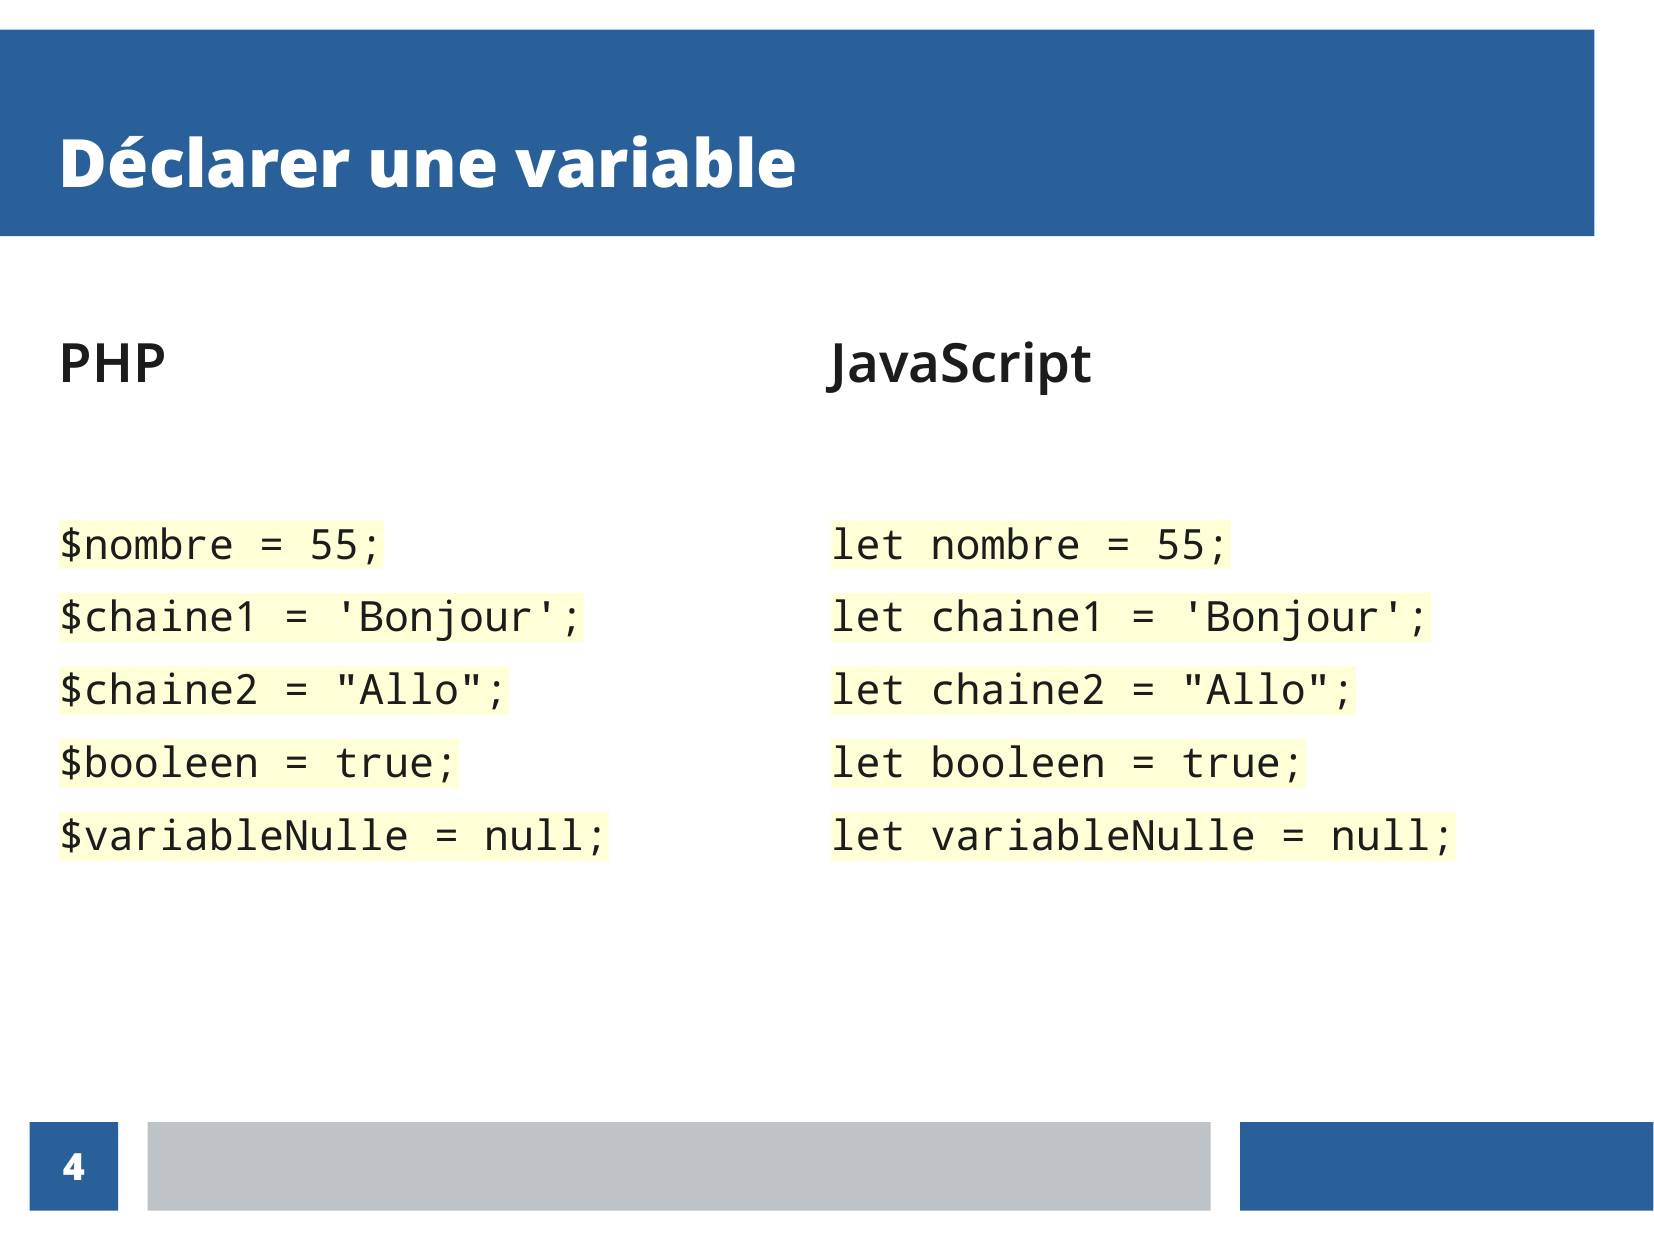

# Déclarer une variable
PHP
$nombre = 55;
$chaine1 = 'Bonjour';
$chaine2 = "Allo";
$booleen = true;
$variableNulle = null;
JavaScript
let nombre = 55;
let chaine1 = 'Bonjour';
let chaine2 = "Allo";
let booleen = true;
let variableNulle = null;
4